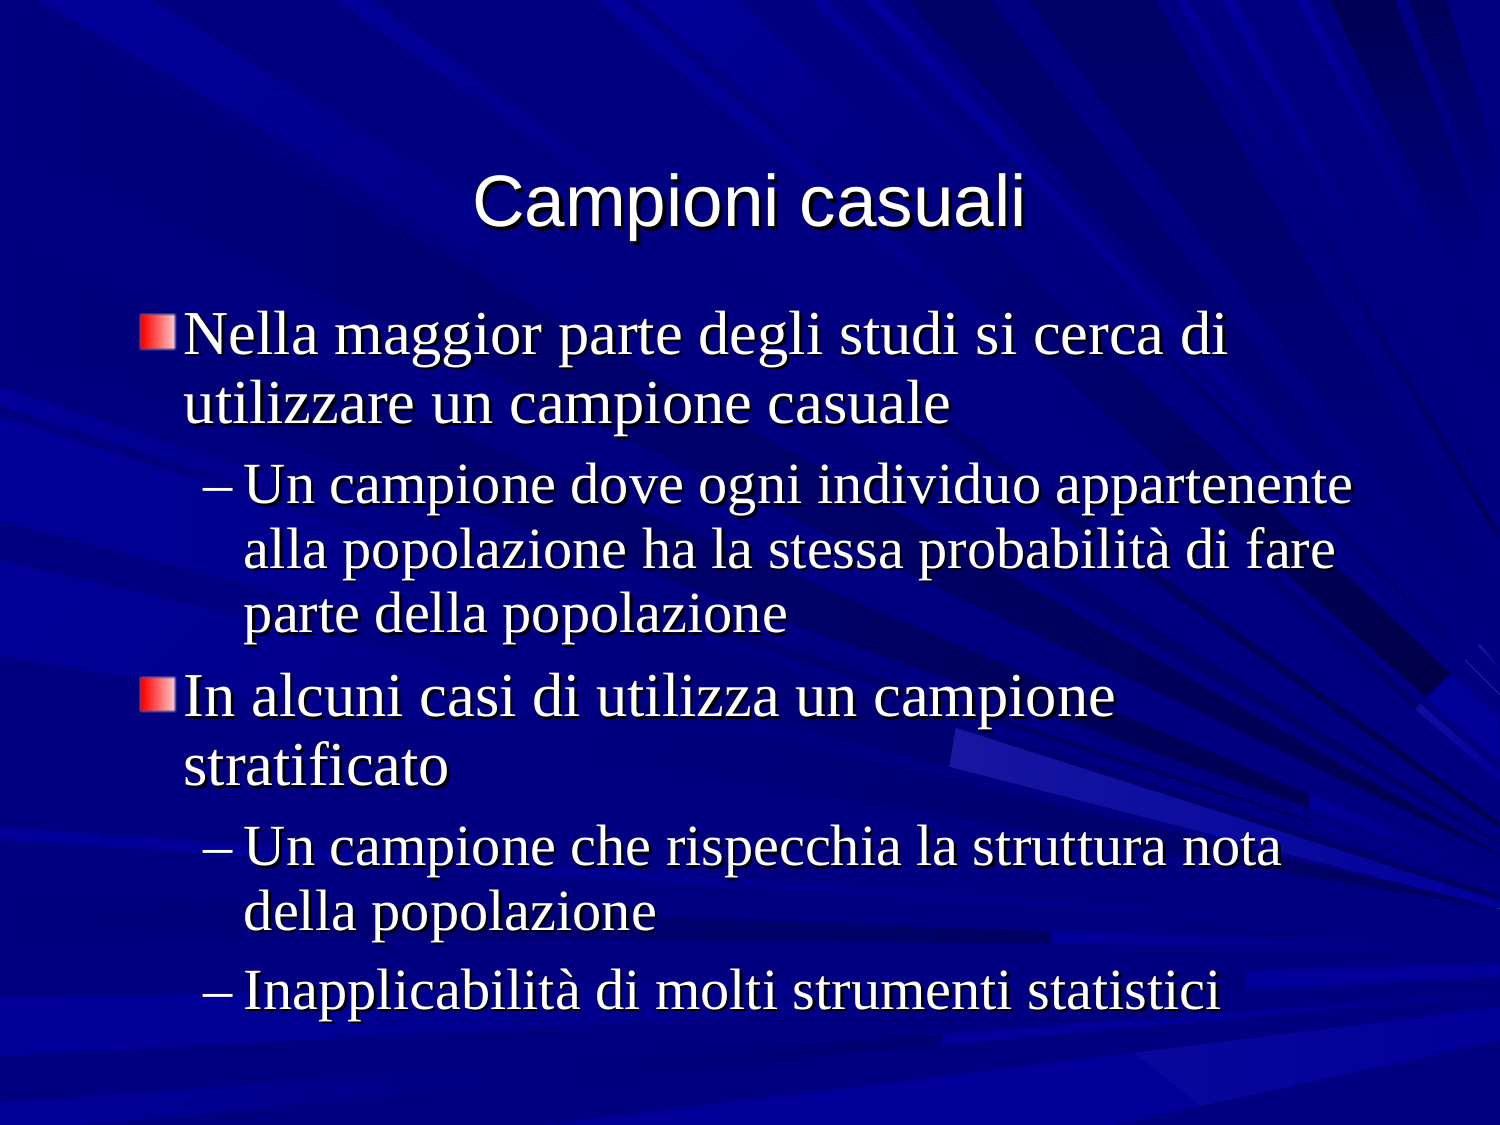

# Campioni casuali
Nella maggior parte degli studi si cerca di utilizzare un campione casuale
Un campione dove ogni individuo appartenente alla popolazione ha la stessa probabilità di fare parte della popolazione
In alcuni casi di utilizza un campione stratificato
Un campione che rispecchia la struttura nota della popolazione
Inapplicabilità di molti strumenti statistici